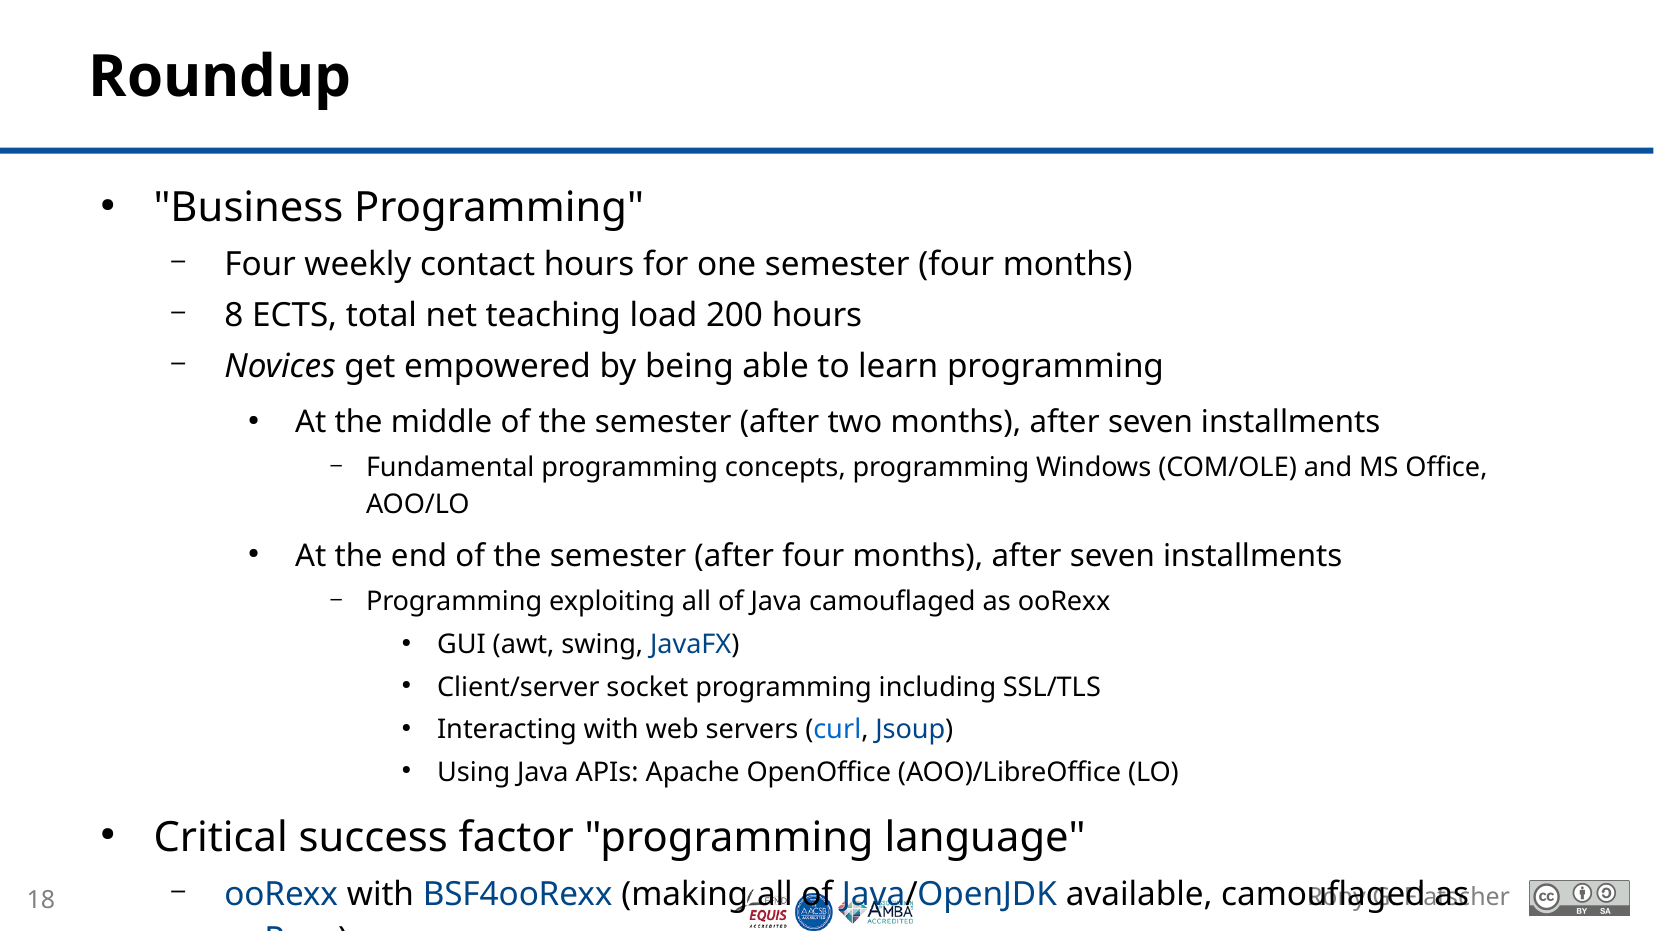

# Roundup
"Business Programming"
Four weekly contact hours for one semester (four months)
8 ECTS, total net teaching load 200 hours
Novices get empowered by being able to learn programming
At the middle of the semester (after two months), after seven installments
Fundamental programming concepts, programming Windows (COM/OLE) and MS Office, AOO/LO
At the end of the semester (after four months), after seven installments
Programming exploiting all of Java camouflaged as ooRexx
GUI (awt, swing, JavaFX)
Client/server socket programming including SSL/TLS
Interacting with web servers (curl, Jsoup)
Using Java APIs: Apache OpenOffice (AOO)/LibreOffice (LO)
Critical success factor "programming language"
ooRexx with BSF4ooRexx (making all of Java/OpenJDK available, camouflaged as ooRexx)
All needed software is free and open-source